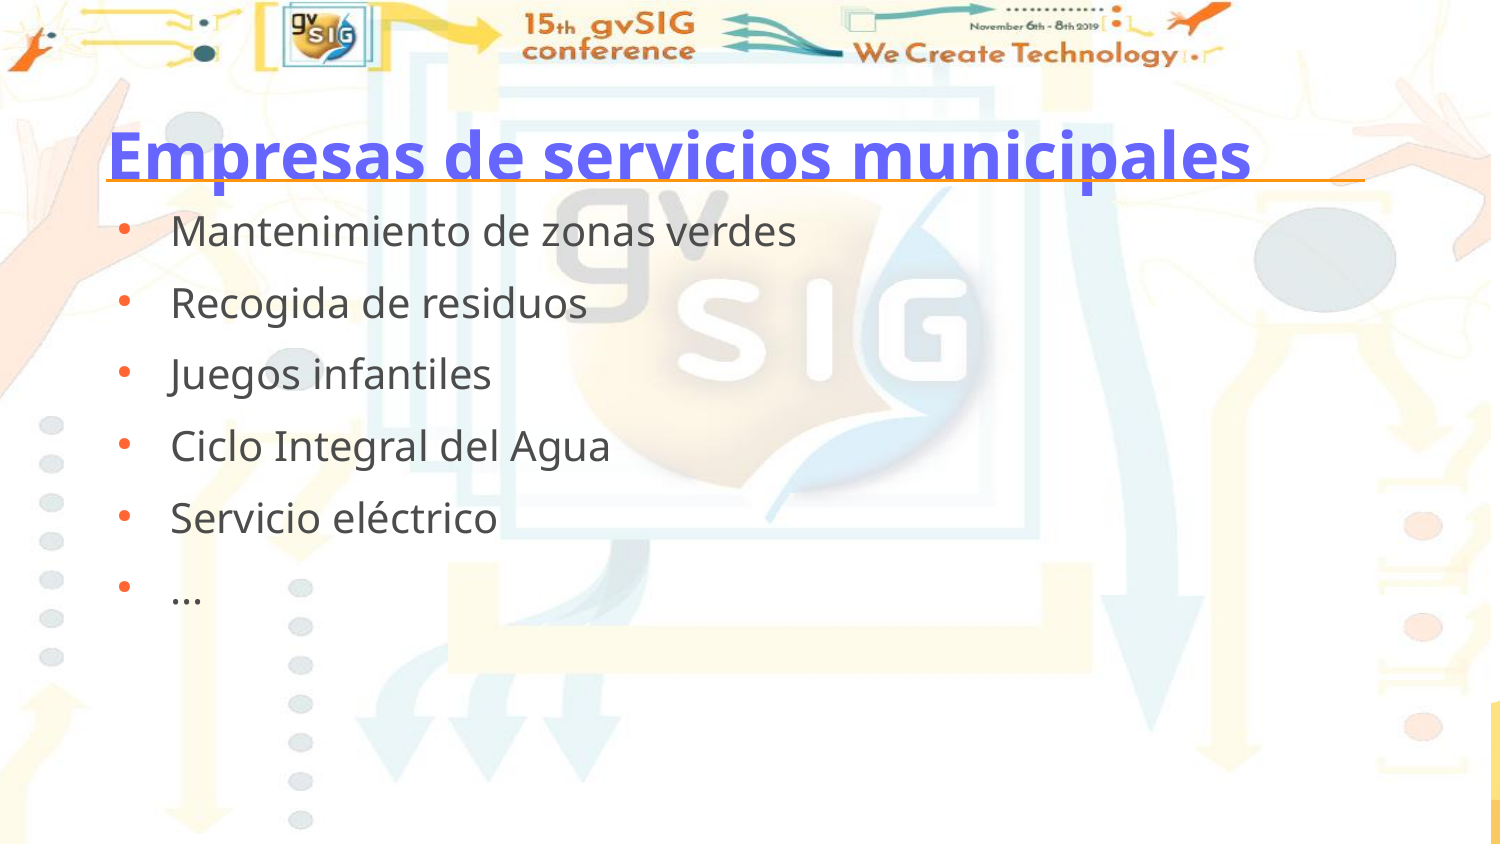

# Empresas de servicios municipales
Mantenimiento de zonas verdes
Recogida de residuos
Juegos infantiles
Ciclo Integral del Agua
Servicio eléctrico
...